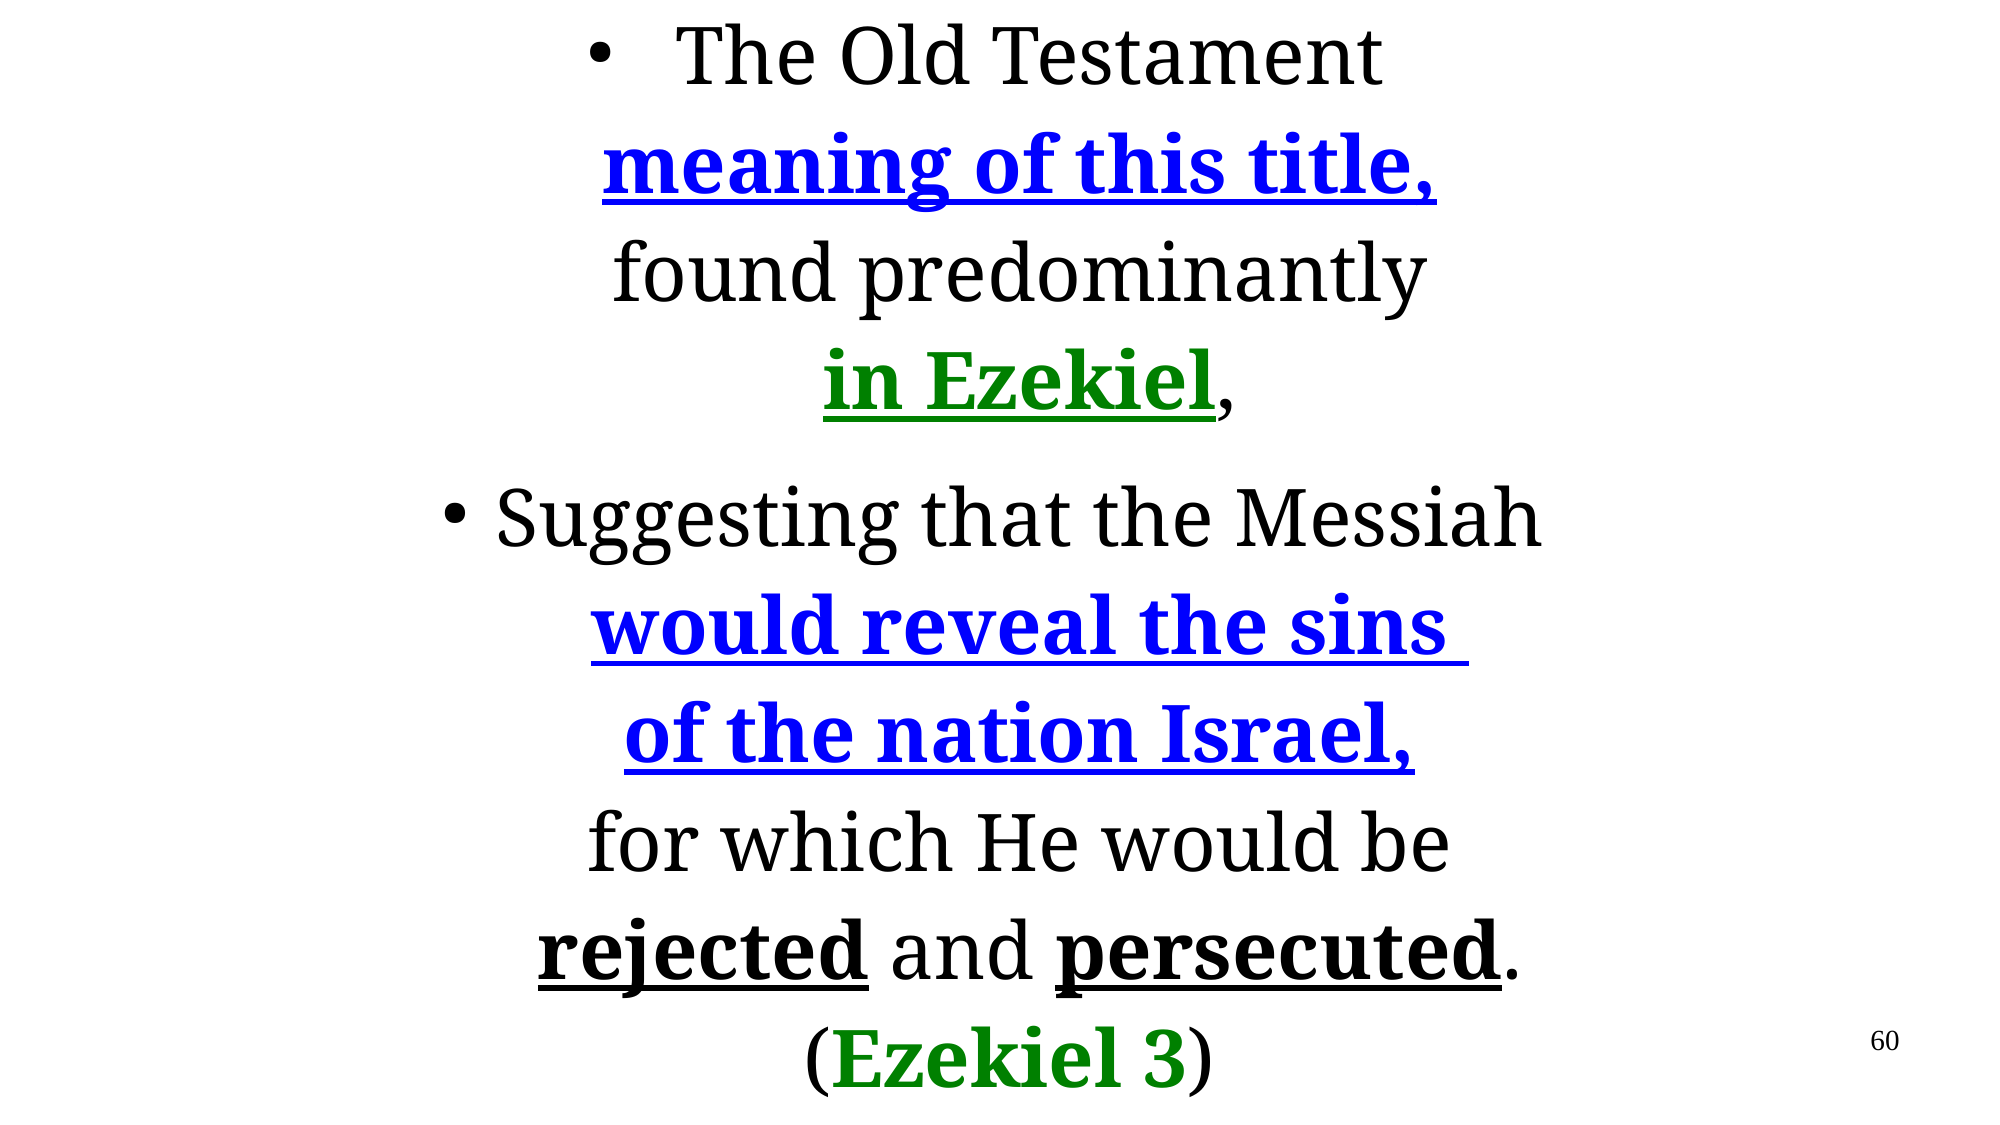

# The Old Testament meaning of this title, found predominantly in Ezekiel,
Suggesting that the Messiah
would reveal the sins
of the nation Israel,
for which He would be
rejected and persecuted.
(Ezekiel 3)
60